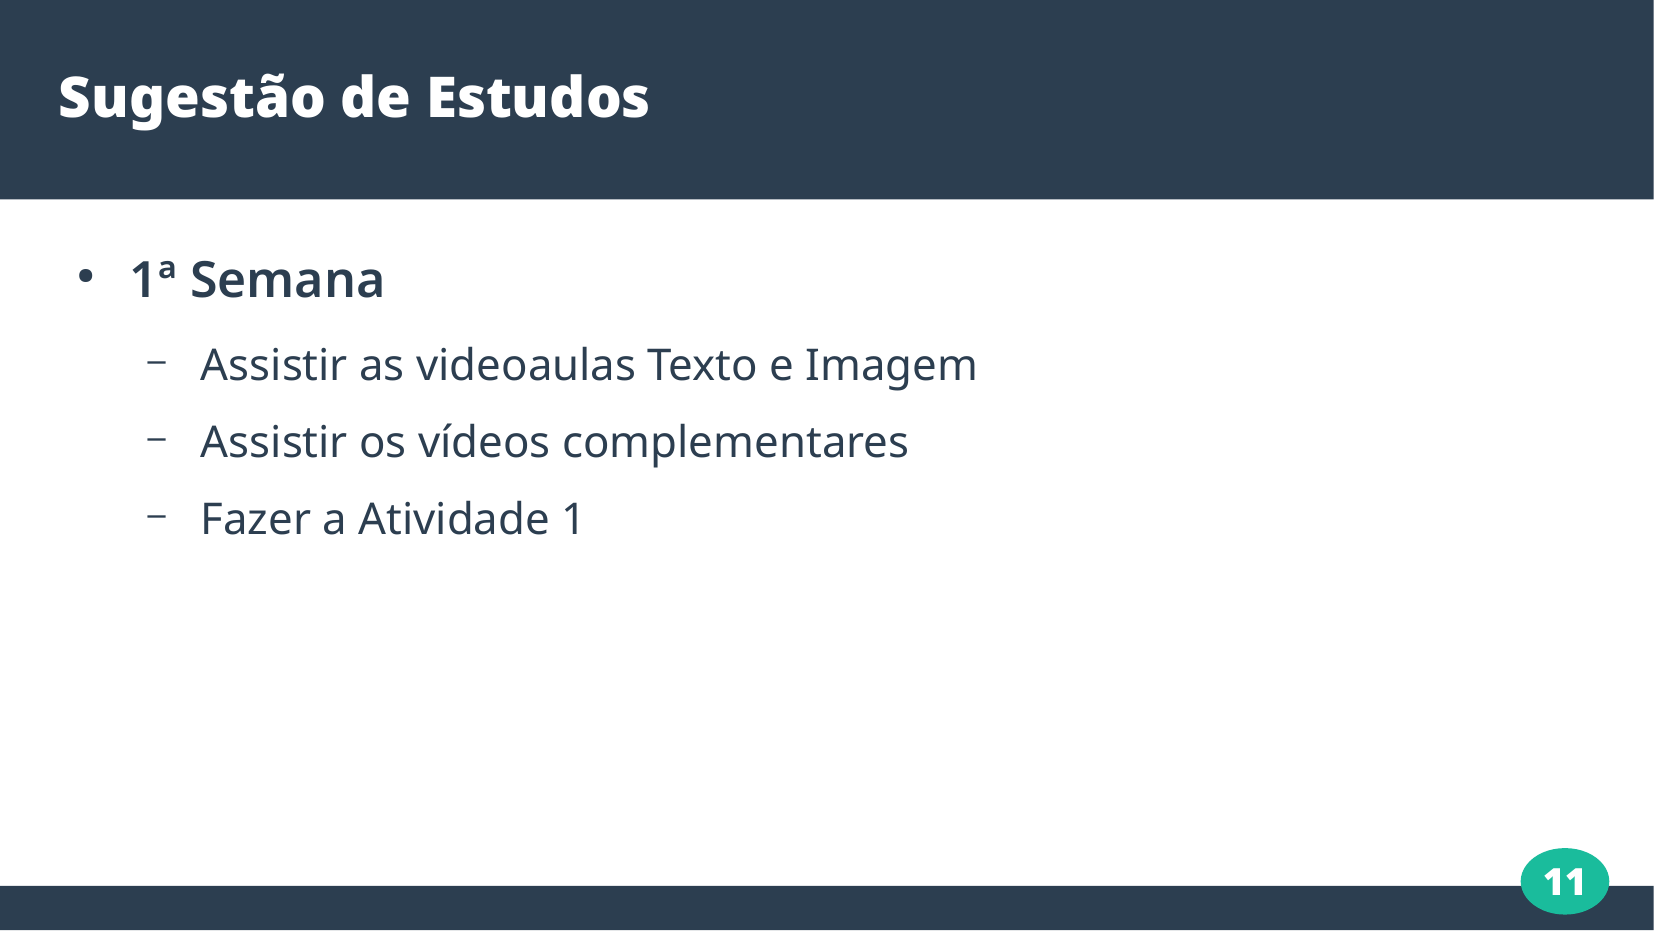

# Sugestão de Estudos
1ª Semana
Assistir as videoaulas Texto e Imagem
Assistir os vídeos complementares
Fazer a Atividade 1
11